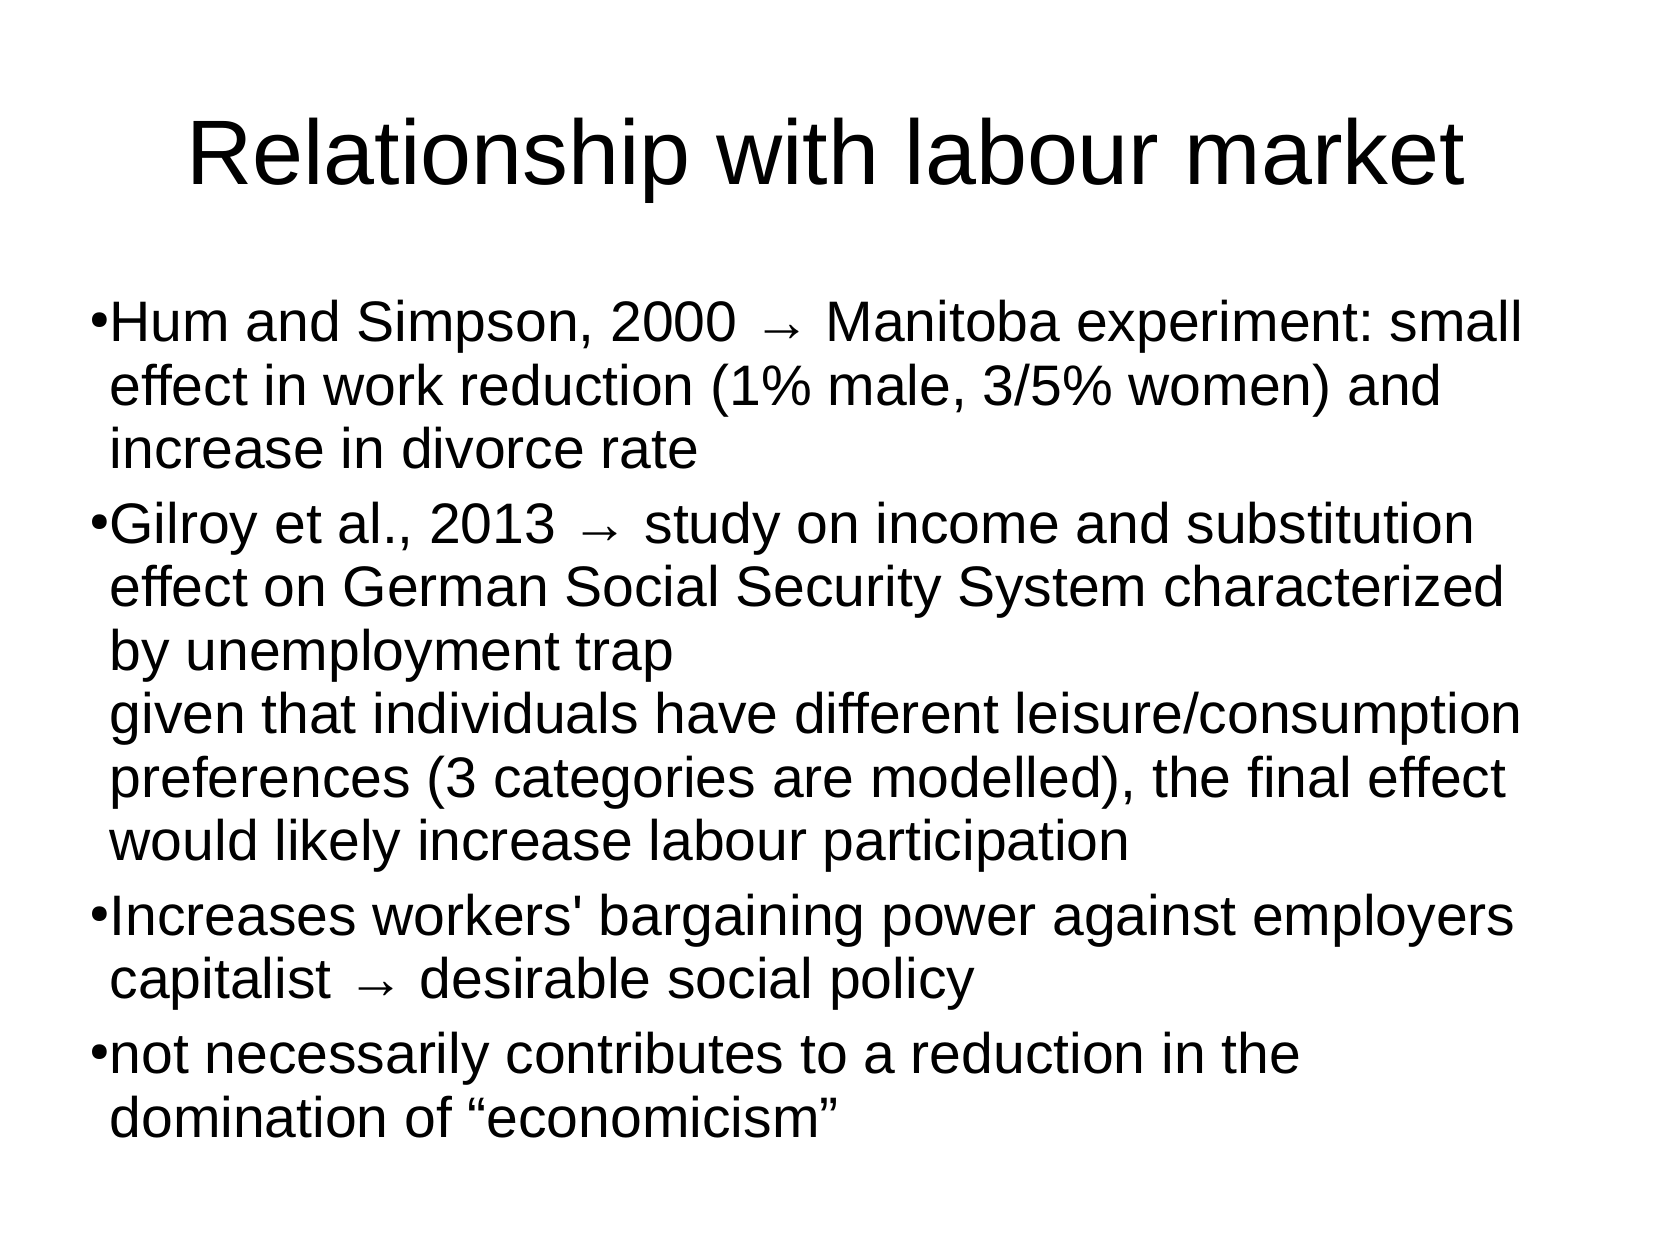

# Relationship with labour market
Hum and Simpson, 2000 → Manitoba experiment: small effect in work reduction (1% male, 3/5% women) and increase in divorce rate
Gilroy et al., 2013 → study on income and substitution effect on German Social Security System characterized by unemployment trap
given that individuals have different leisure/consumption preferences (3 categories are modelled), the final effect would likely increase labour participation
Increases workers' bargaining power against employers capitalist → desirable social policy
not necessarily contributes to a reduction in the domination of “economicism”